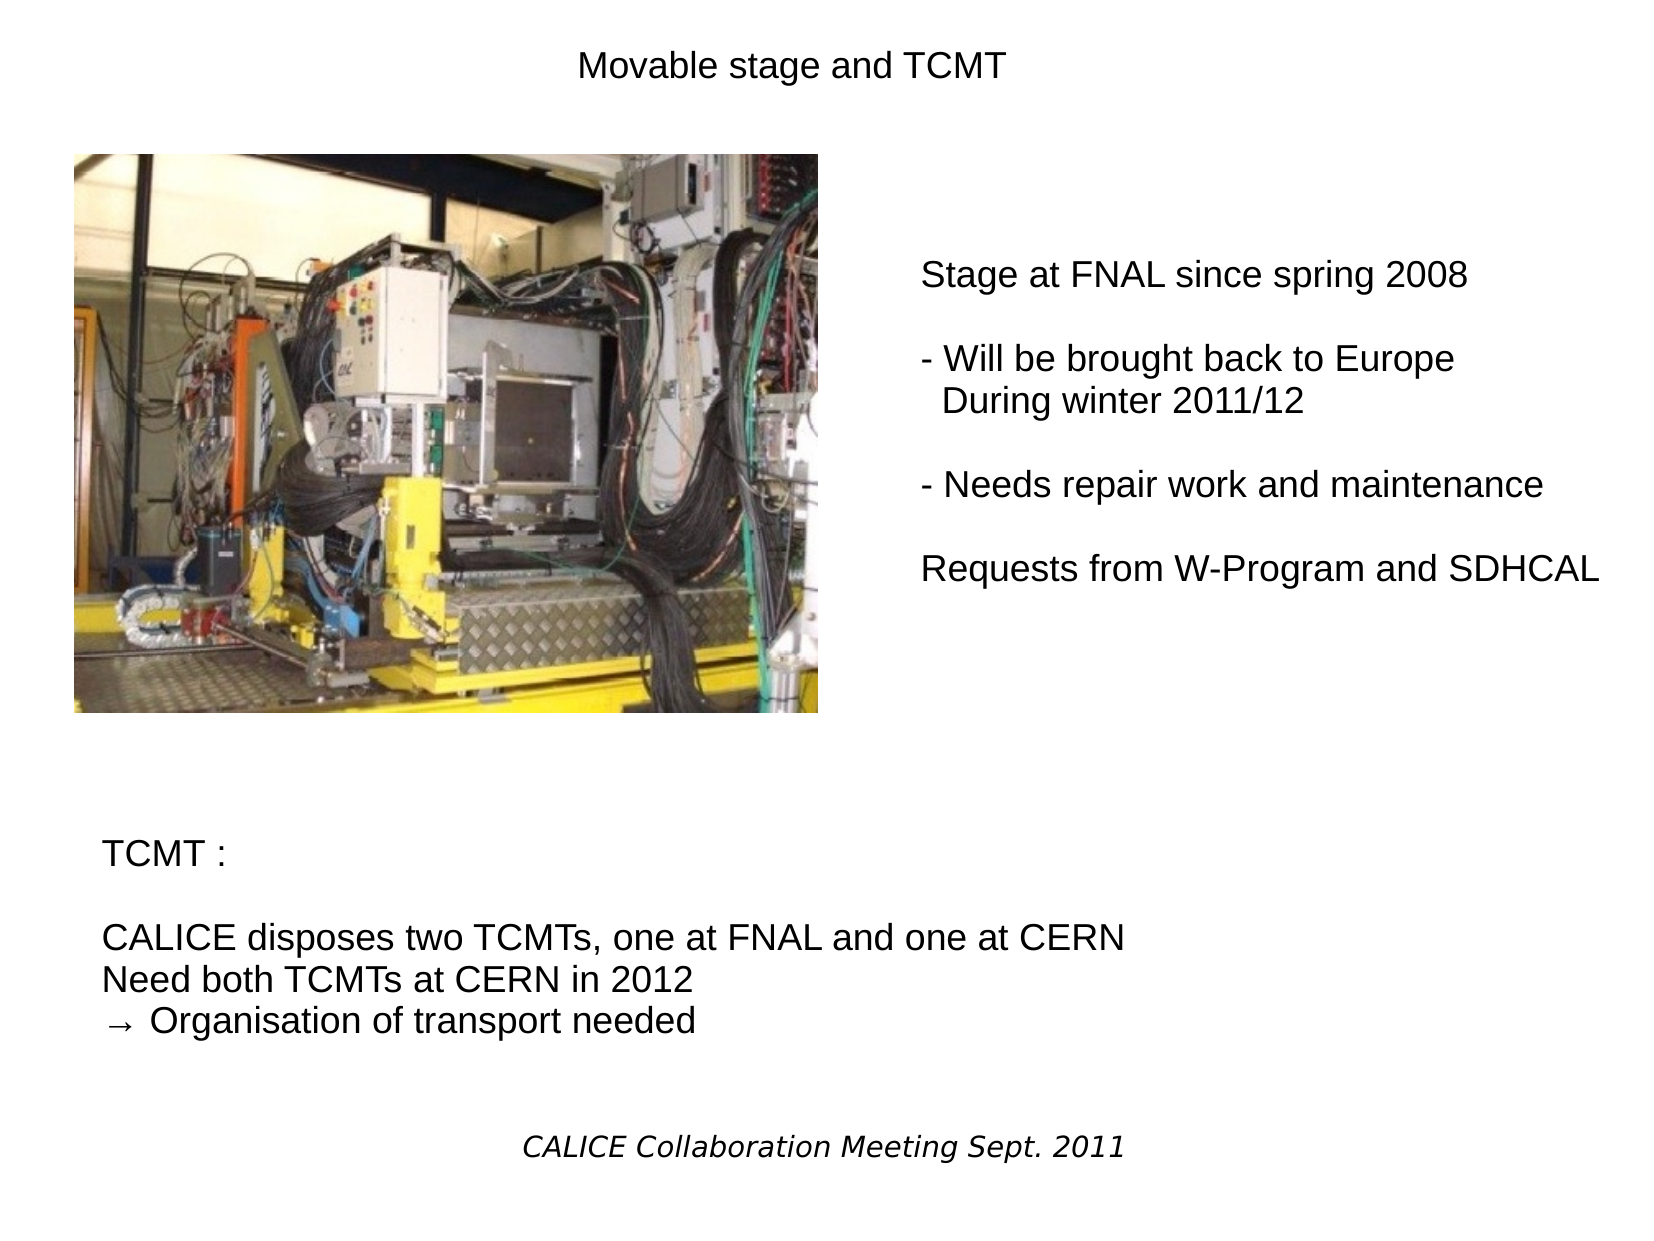

Movable stage and TCMT
Stage at FNAL since spring 2008
- Will be brought back to Europe
 During winter 2011/12
- Needs repair work and maintenance
Requests from W-Program and SDHCAL
TCMT :
CALICE disposes two TCMTs, one at FNAL and one at CERN
Need both TCMTs at CERN in 2012
→ Organisation of transport needed
CALICE Collaboration Meeting Sept. 2011